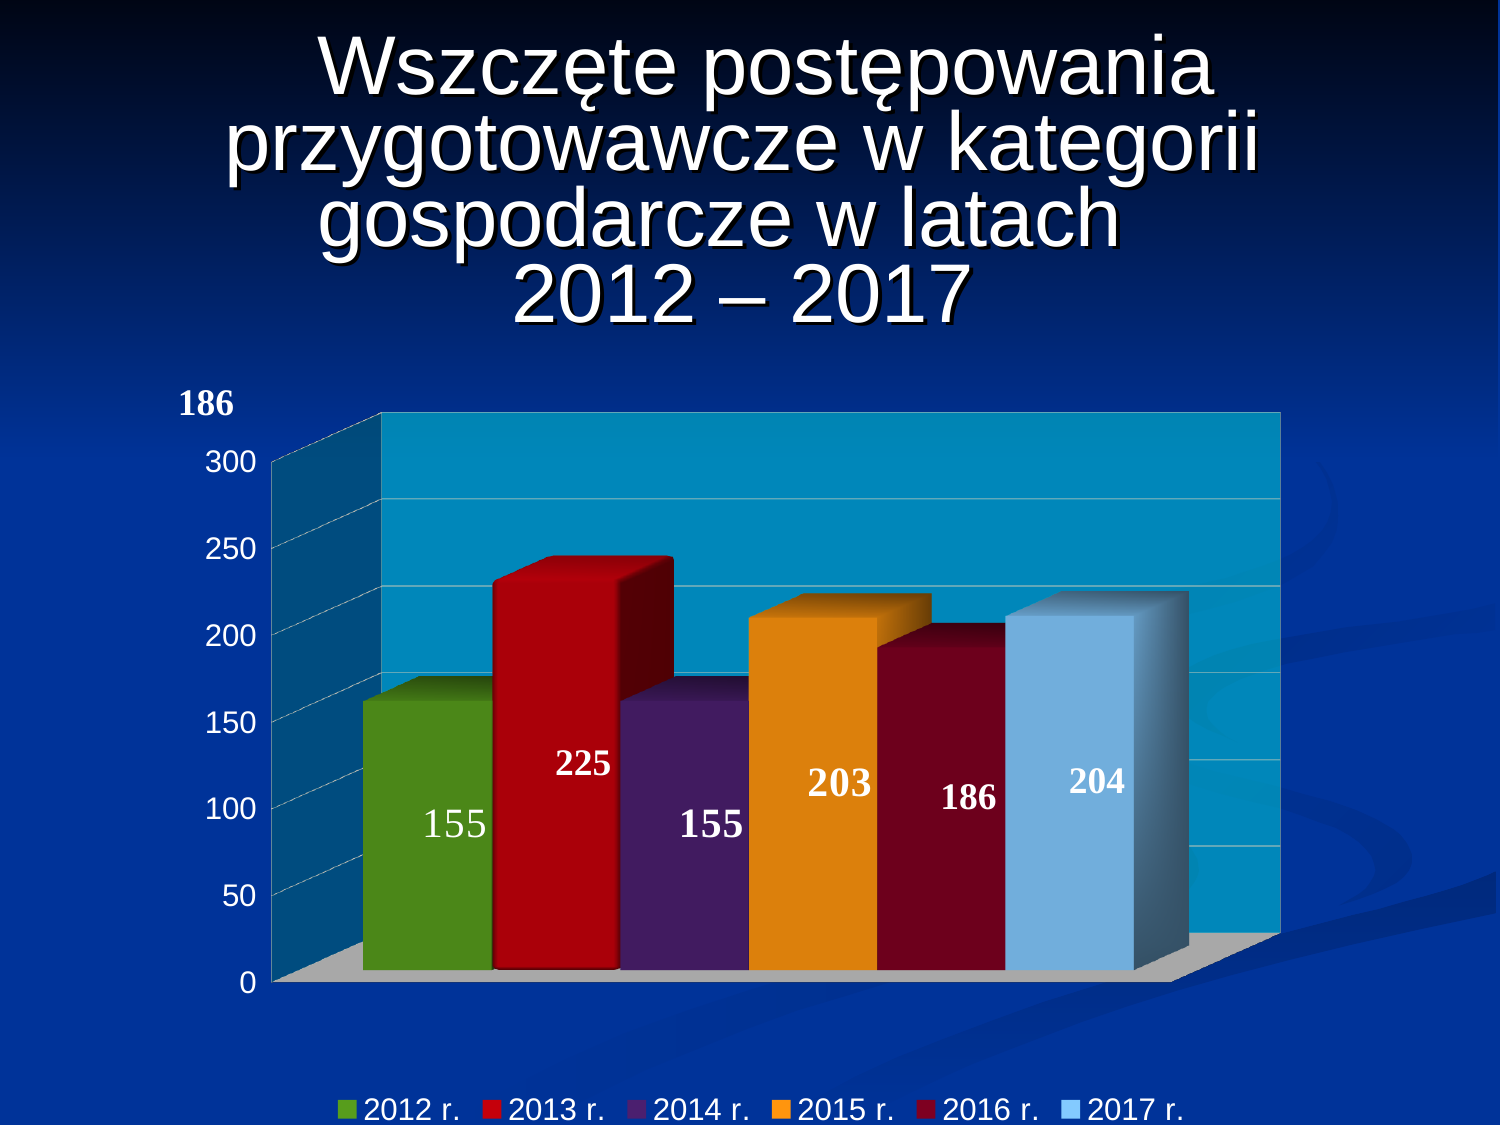

# Wszczęte postępowania przygotowawcze w kategorii gospodarcze w latach 2012 – 2017
[unsupported chart]